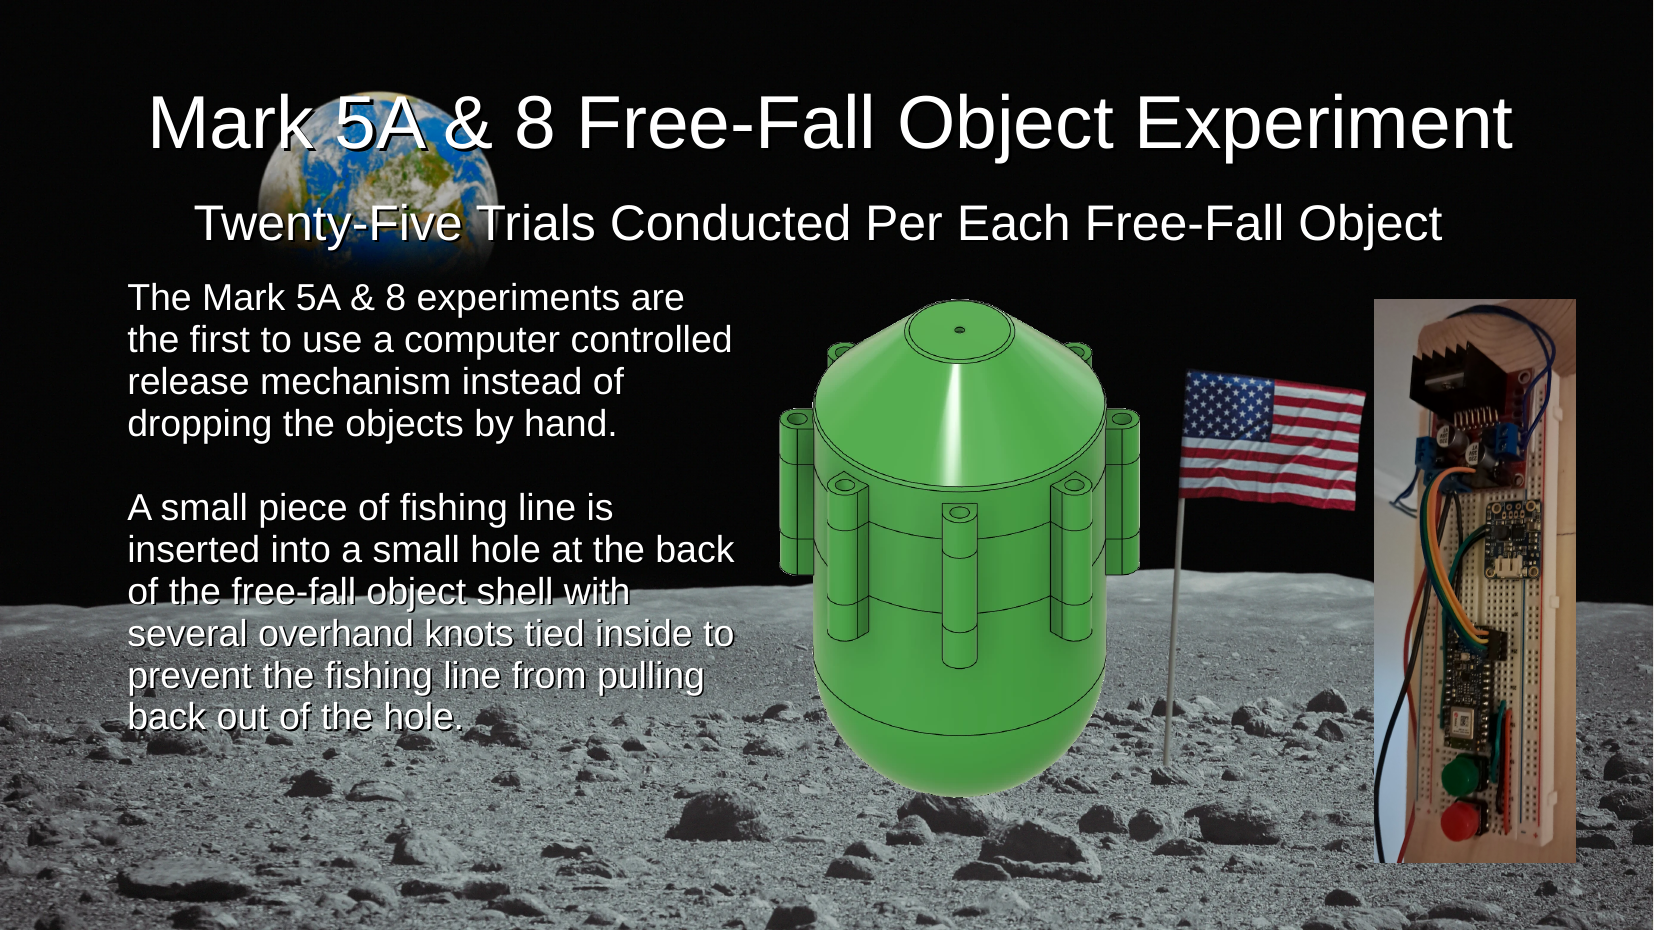

# Mark 5A & 8 Free-Fall Object Experiment
Twenty-Five Trials Conducted Per Each Free-Fall Object
The Mark 5A & 8 experiments are the first to use a computer controlled release mechanism instead of dropping the objects by hand.
A small piece of fishing line is inserted into a small hole at the back of the free-fall object shell with several overhand knots tied inside to prevent the fishing line from pulling back out of the hole.